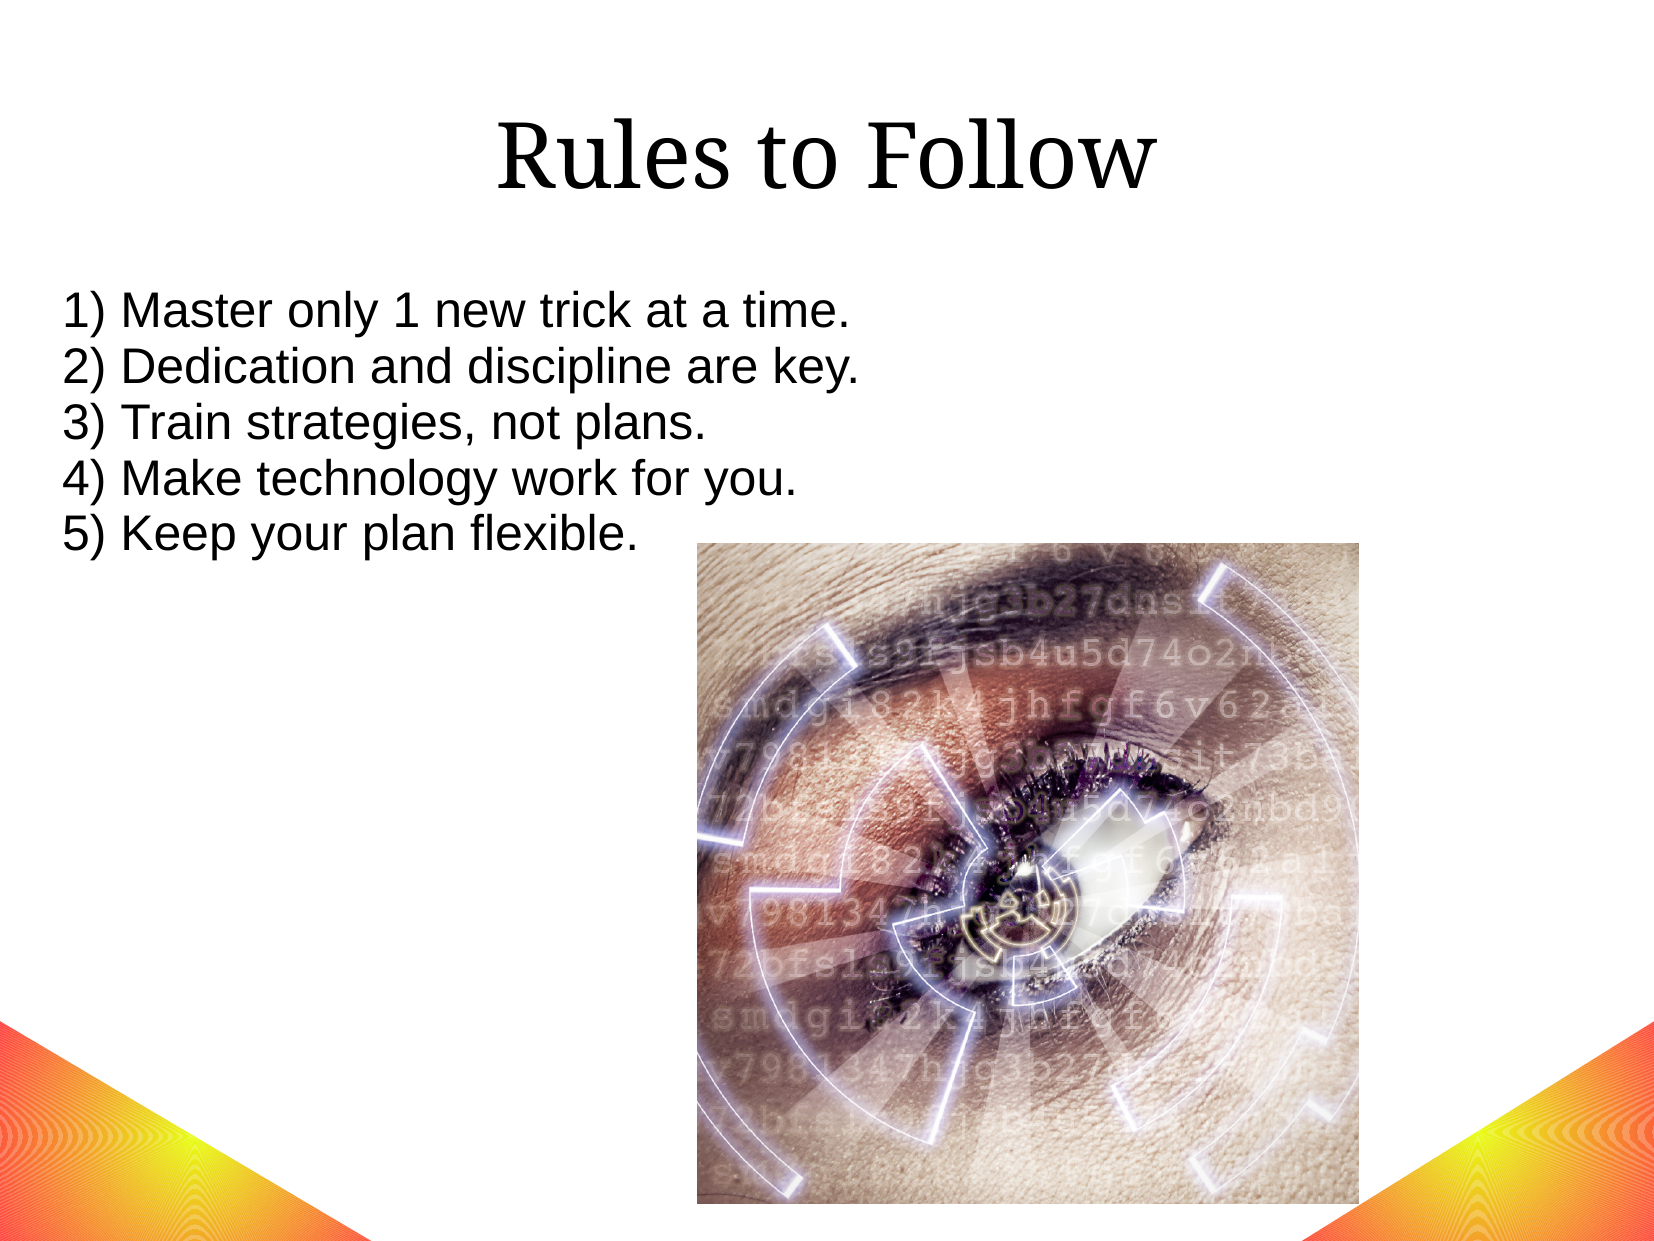

# Rules to Follow
 Master only 1 new trick at a time.
 Dedication and discipline are key.
 Train strategies, not plans.
 Make technology work for you.
 Keep your plan flexible.